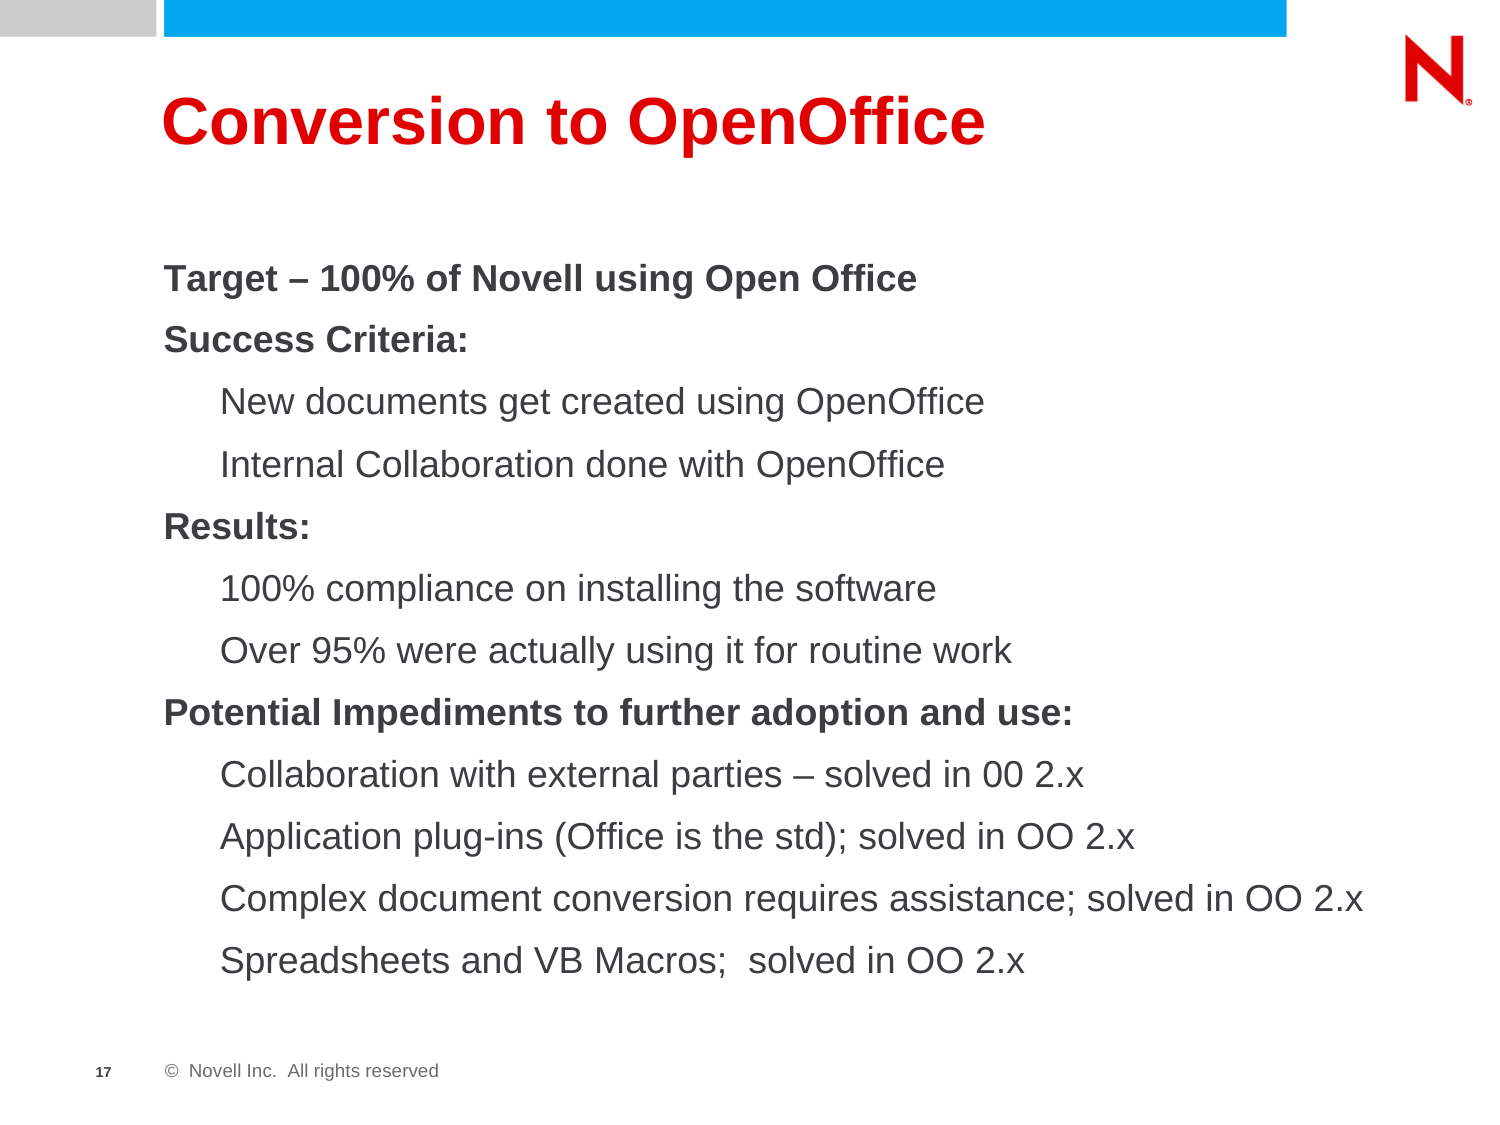

# Conversion to OpenOffice
Target – 100% of Novell using Open Office
Success Criteria:
New documents get created using OpenOffice
Internal Collaboration done with OpenOffice
Results:
100% compliance on installing the software
Over 95% were actually using it for routine work
Potential Impediments to further adoption and use:
Collaboration with external parties – solved in 00 2.x
Application plug-ins (Office is the std); solved in OO 2.x
Complex document conversion requires assistance; solved in OO 2.x
Spreadsheets and VB Macros; solved in OO 2.x